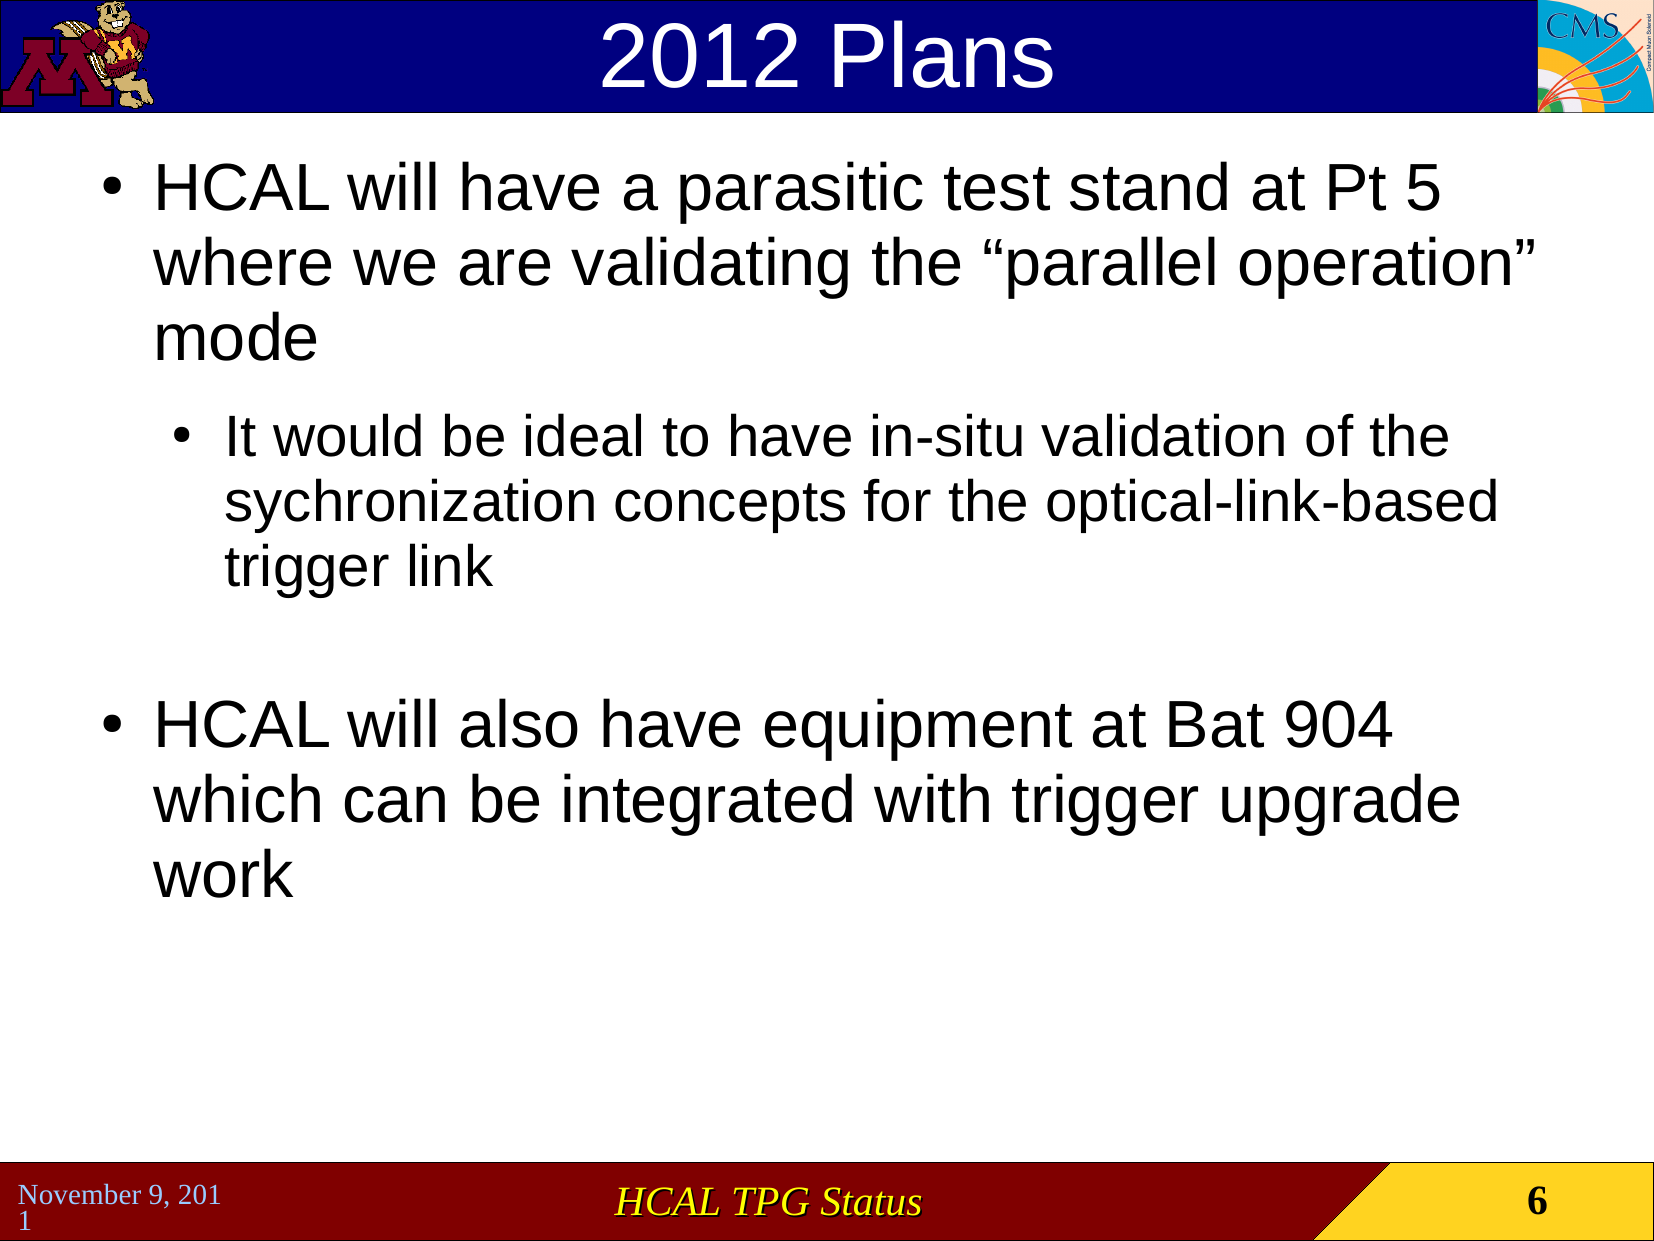

# 2012 Plans
HCAL will have a parasitic test stand at Pt 5 where we are validating the “parallel operation” mode
It would be ideal to have in-situ validation of the sychronization concepts for the optical-link-based trigger link
HCAL will also have equipment at Bat 904 which can be integrated with trigger upgrade work
HCAL TPG Status
6
November 9, 2011